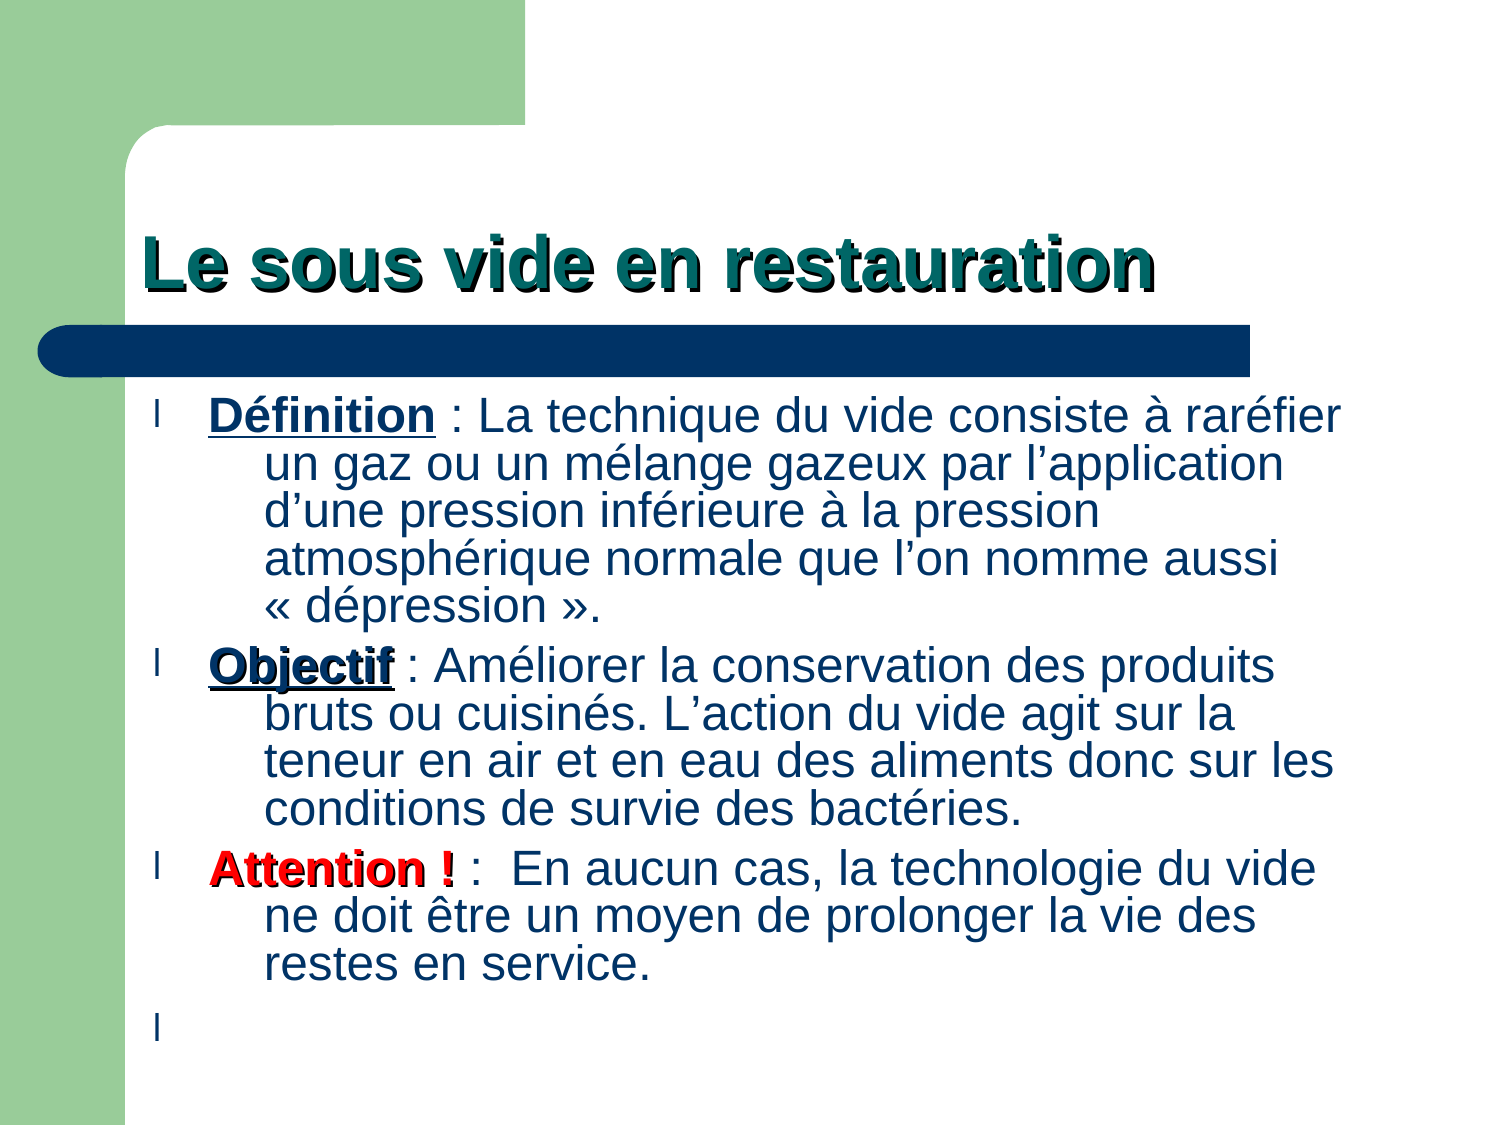

# Le sous vide en restauration
Définition : La technique du vide consiste à raréfier un gaz ou un mélange gazeux par l’application d’une pression inférieure à la pression atmosphérique normale que l’on nomme aussi « dépression ».
Objectif : Améliorer la conservation des produits bruts ou cuisinés. L’action du vide agit sur la teneur en air et en eau des aliments donc sur les conditions de survie des bactéries.
Attention ! : En aucun cas, la technologie du vide ne doit être un moyen de prolonger la vie des restes en service.